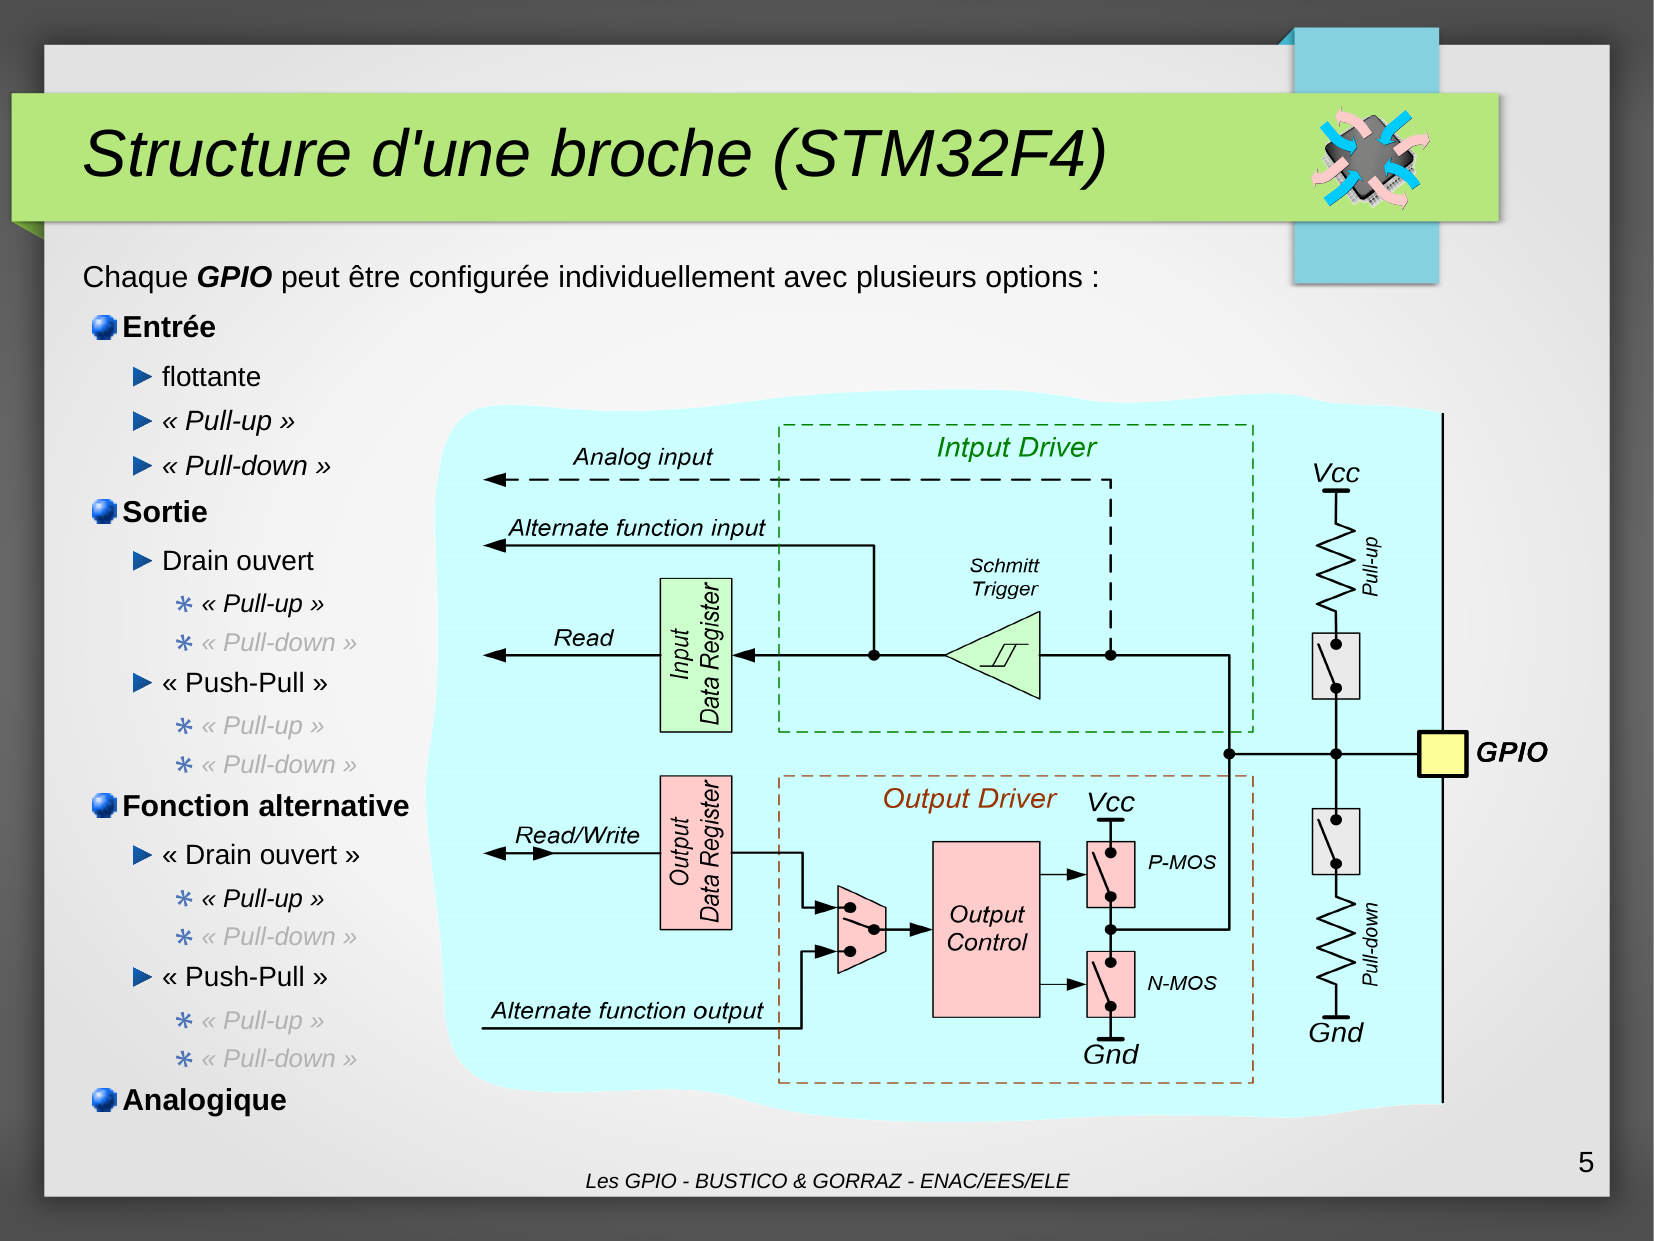

# Structure d'une broche (STM32F4)
Chaque GPIO peut être configurée individuellement avec plusieurs options :
Entrée
flottante
« Pull-up »
« Pull-down »
Sortie
Drain ouvert
« Pull-up »
« Pull-down »
« Push-Pull »
« Pull-up »
« Pull-down »
Fonction alternative
« Drain ouvert »
« Pull-up »
« Pull-down »
« Push-Pull »
« Pull-up »
« Pull-down »
Analogique
5
Les GPIO - BUSTICO & GORRAZ - ENAC/EES/ELE